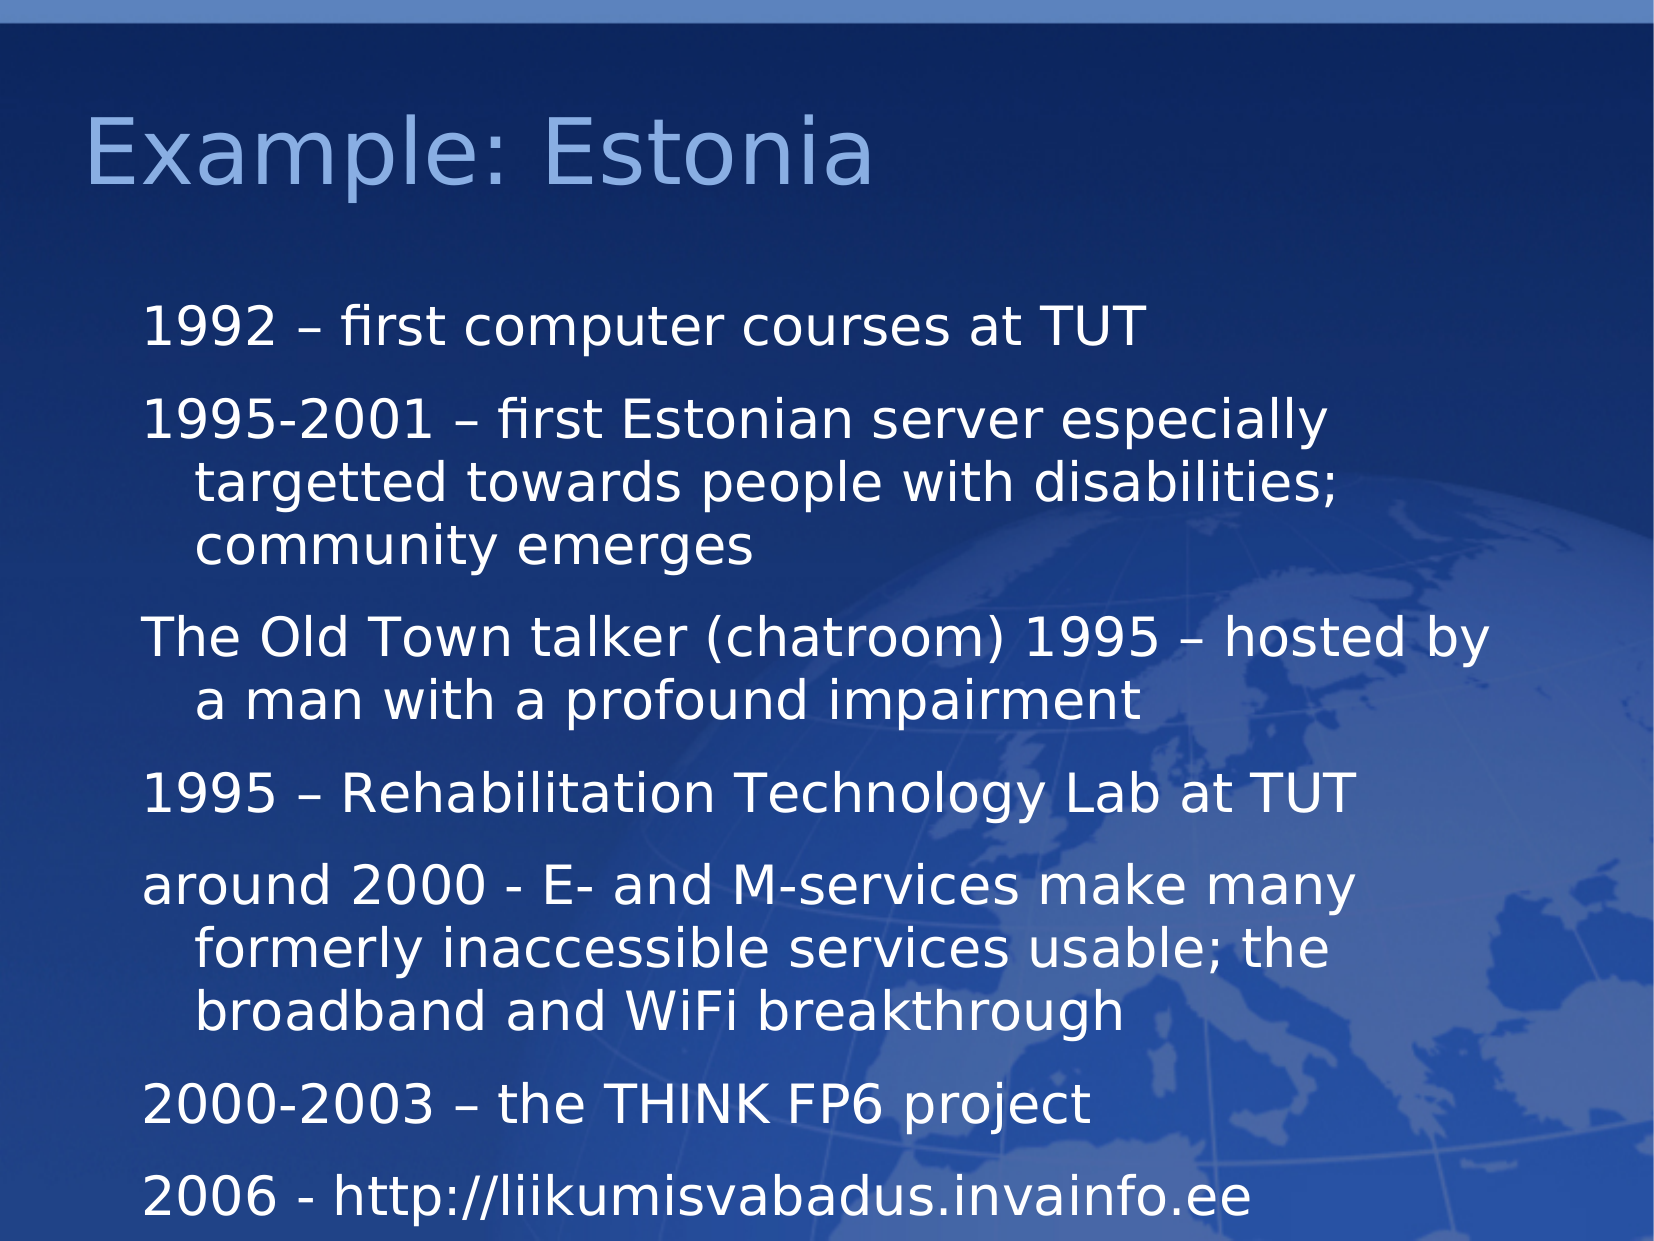

# Example: Estonia
1992 – first computer courses at TUT
1995-2001 – first Estonian server especially targetted towards people with disabilities; community emerges
The Old Town talker (chatroom) 1995 – hosted by a man with a profound impairment
1995 – Rehabilitation Technology Lab at TUT
around 2000 - E- and M-services make many formerly inaccessible services usable; the broadband and WiFi breakthrough
2000-2003 – the THINK FP6 project
2006 - http://liikumisvabadus.invainfo.ee